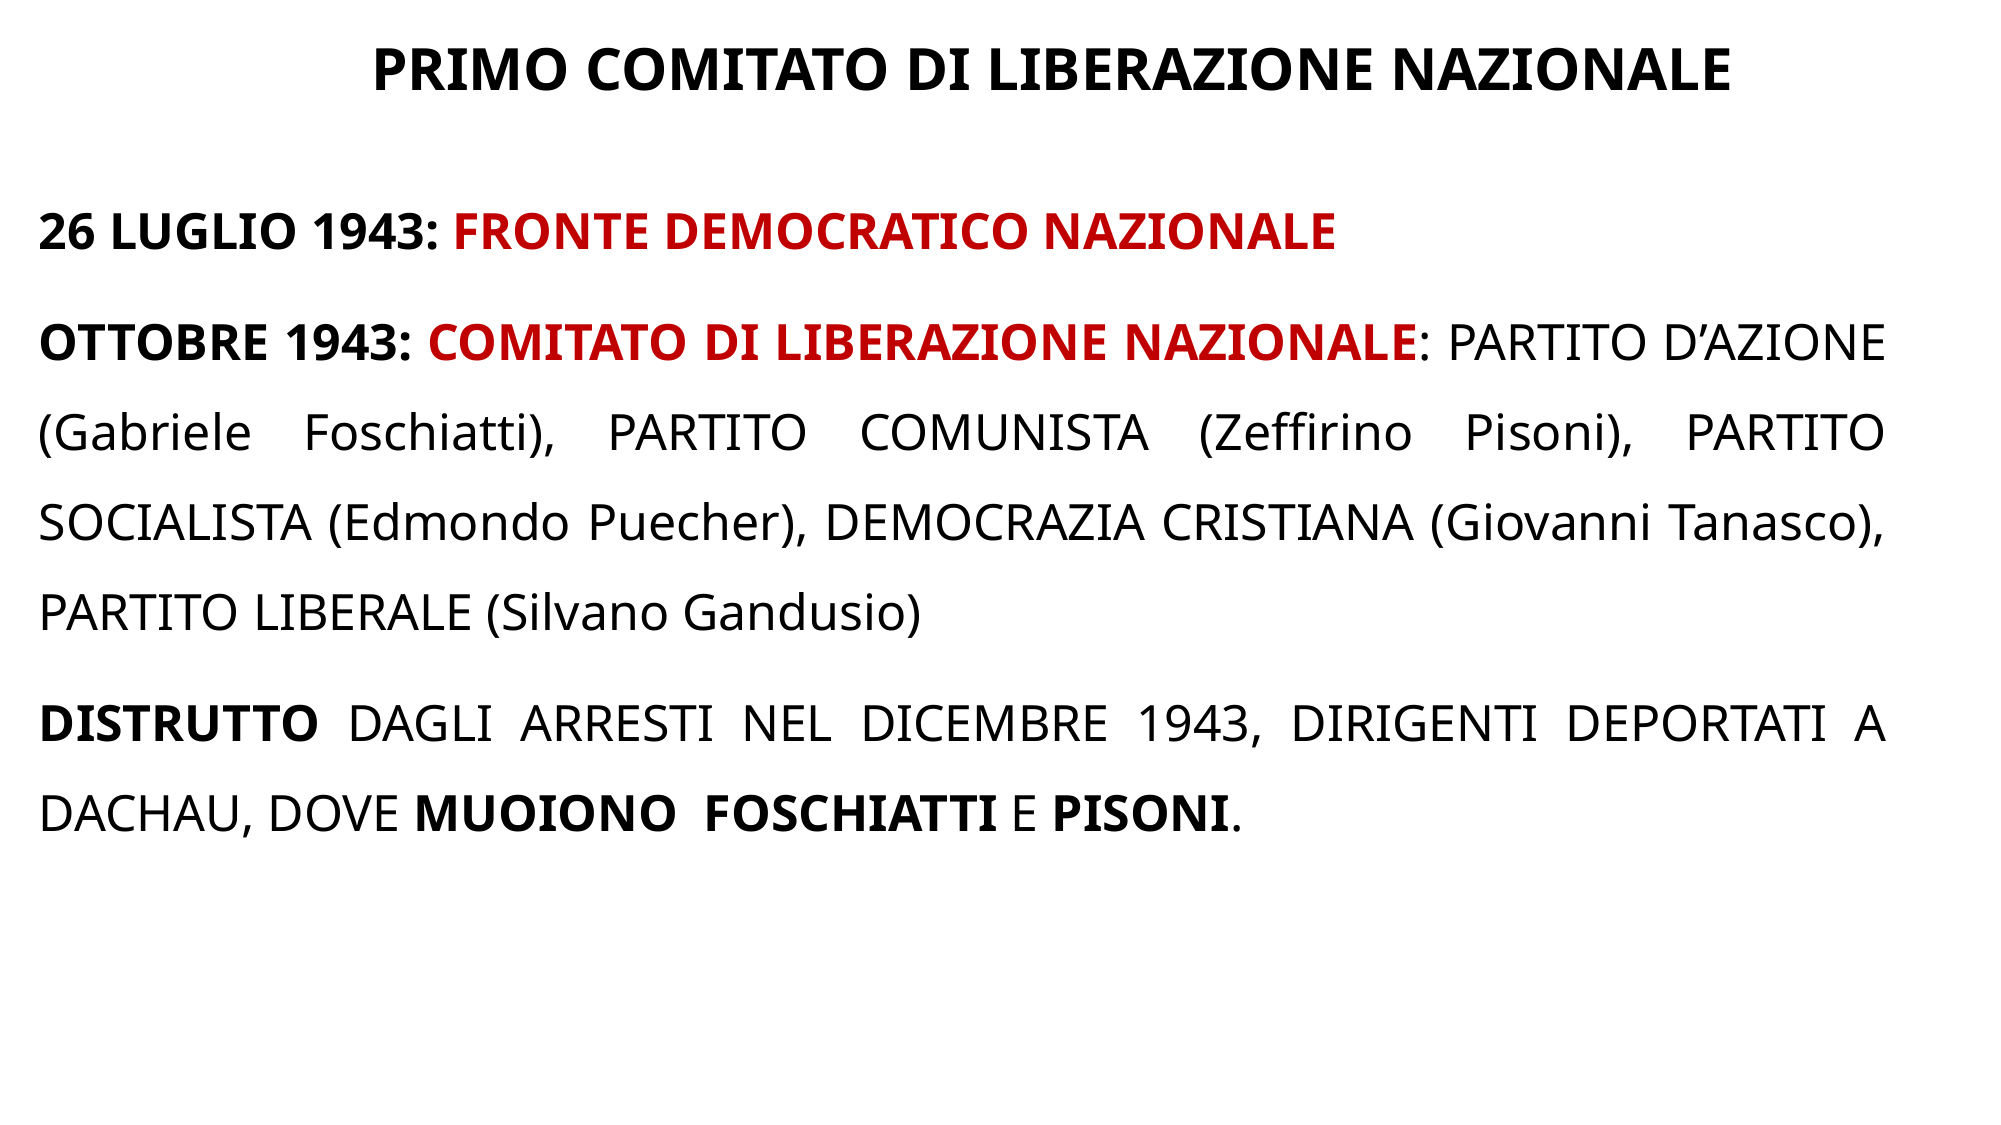

# PRIMO COMITATO DI LIBERAZIONE NAZIONALE
26 LUGLIO 1943: FRONTE DEMOCRATICO NAZIONALE
OTTOBRE 1943: COMITATO DI LIBERAZIONE NAZIONALE: PARTITO D’AZIONE (Gabriele Foschiatti), PARTITO COMUNISTA (Zeffirino Pisoni), PARTITO SOCIALISTA (Edmondo Puecher), DEMOCRAZIA CRISTIANA (Giovanni Tanasco), PARTITO LIBERALE (Silvano Gandusio)
DISTRUTTO DAGLI ARRESTI NEL DICEMBRE 1943, DIRIGENTI DEPORTATI A DACHAU, DOVE MUOIONO FOSCHIATTI E PISONI.